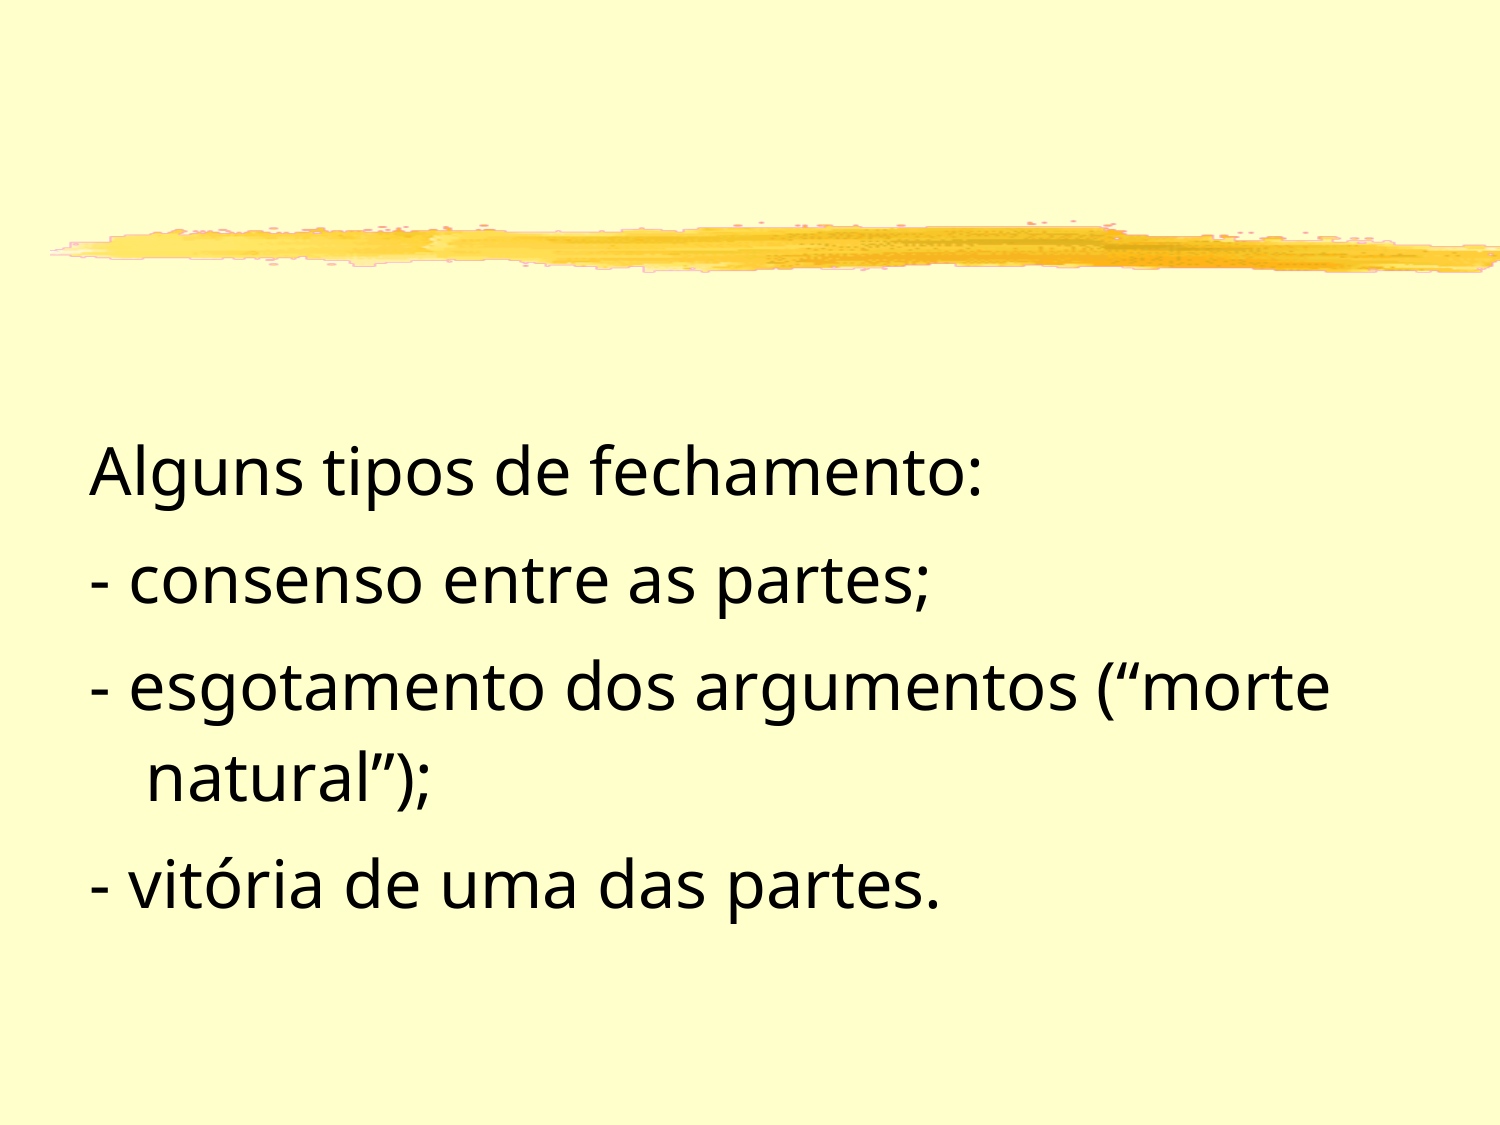

#
Alguns tipos de fechamento:
- consenso entre as partes;
- esgotamento dos argumentos (“morte natural”);
- vitória de uma das partes.